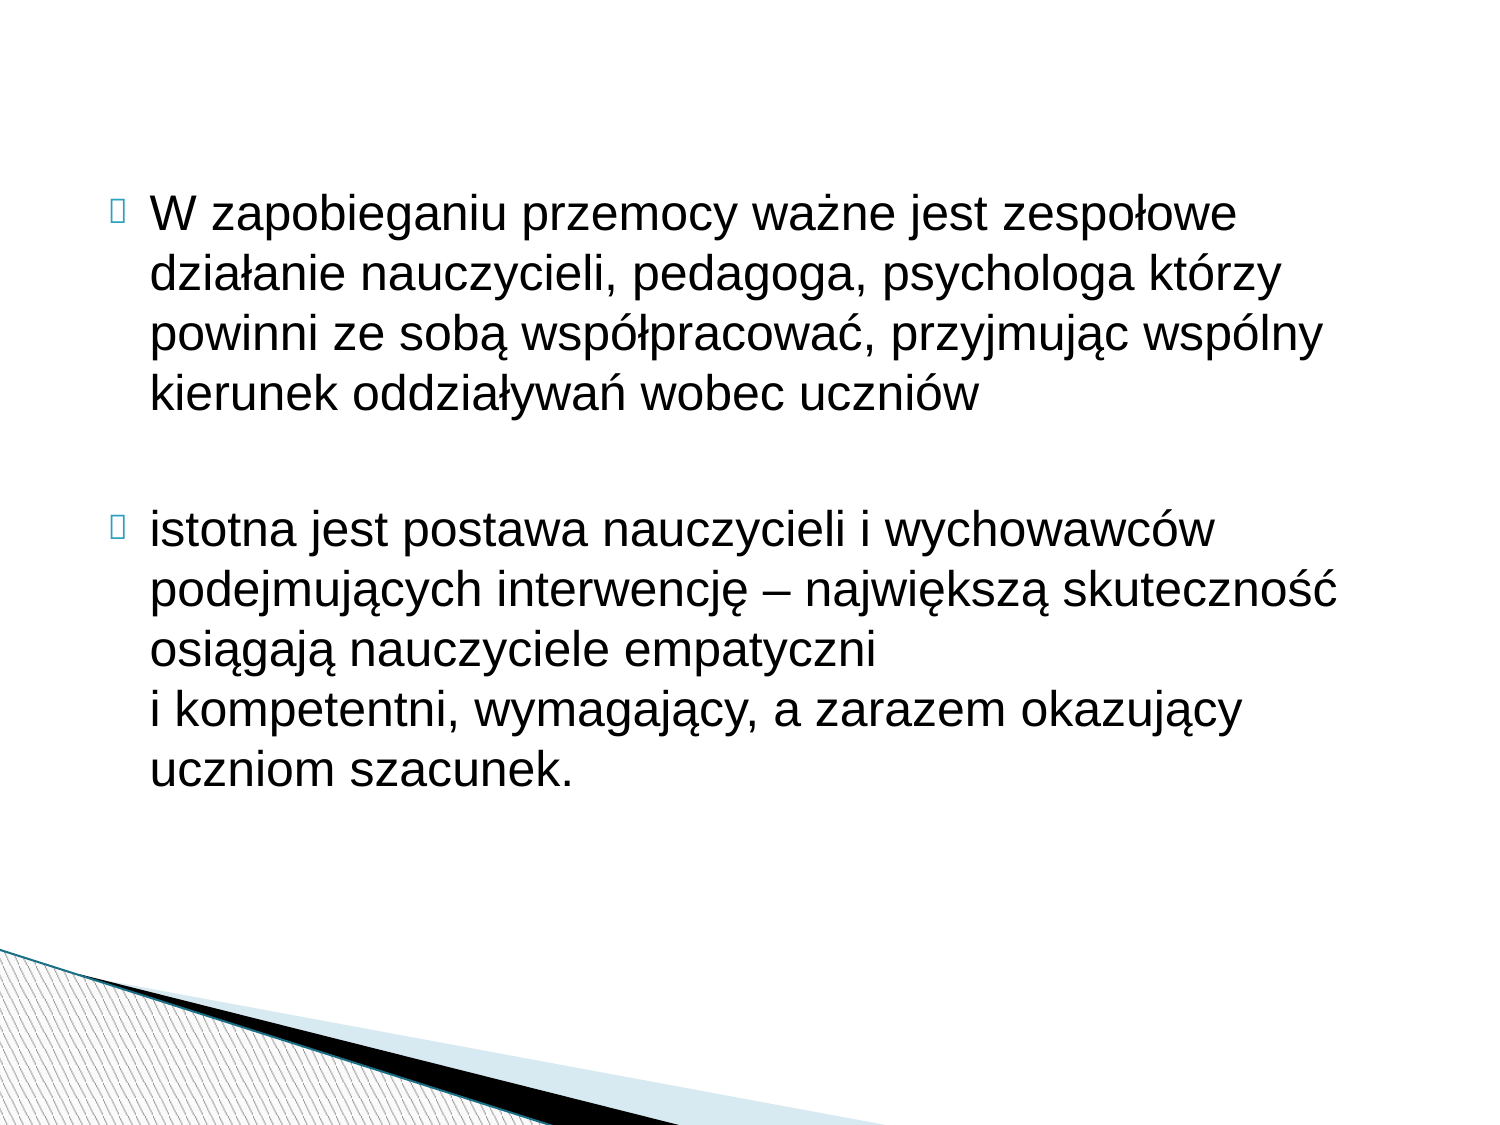

# W zapobieganiu przemocy ważne jest zespołowe działanie nauczycieli, pedagoga, psychologa którzy powinni ze sobą współpracować, przyjmując wspólny kierunek oddziaływań wobec uczniów
istotna jest postawa nauczycieli i wychowawców podejmujących interwencję – największą skuteczność osiągają nauczyciele empatyczni
i kompetentni, wymagający, a zarazem okazujący uczniom szacunek.